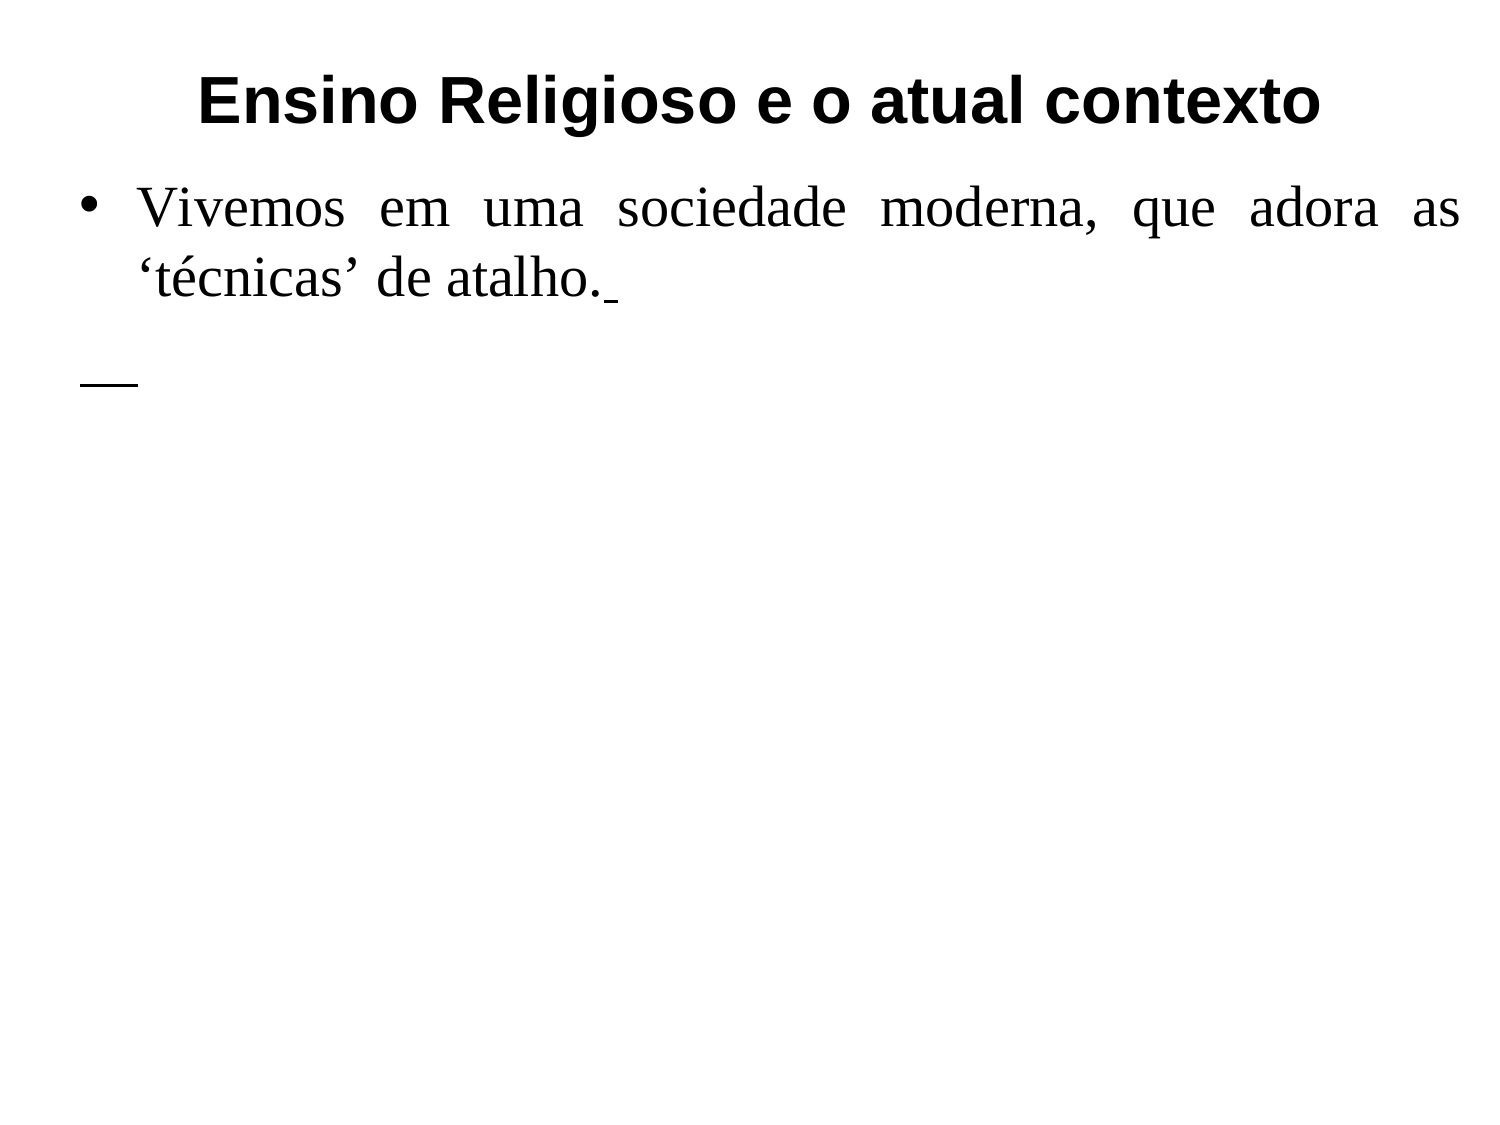

Ensino Religioso e o atual contexto
# Vivemos em uma sociedade moderna, que adora as ‘técnicas’ de atalho.